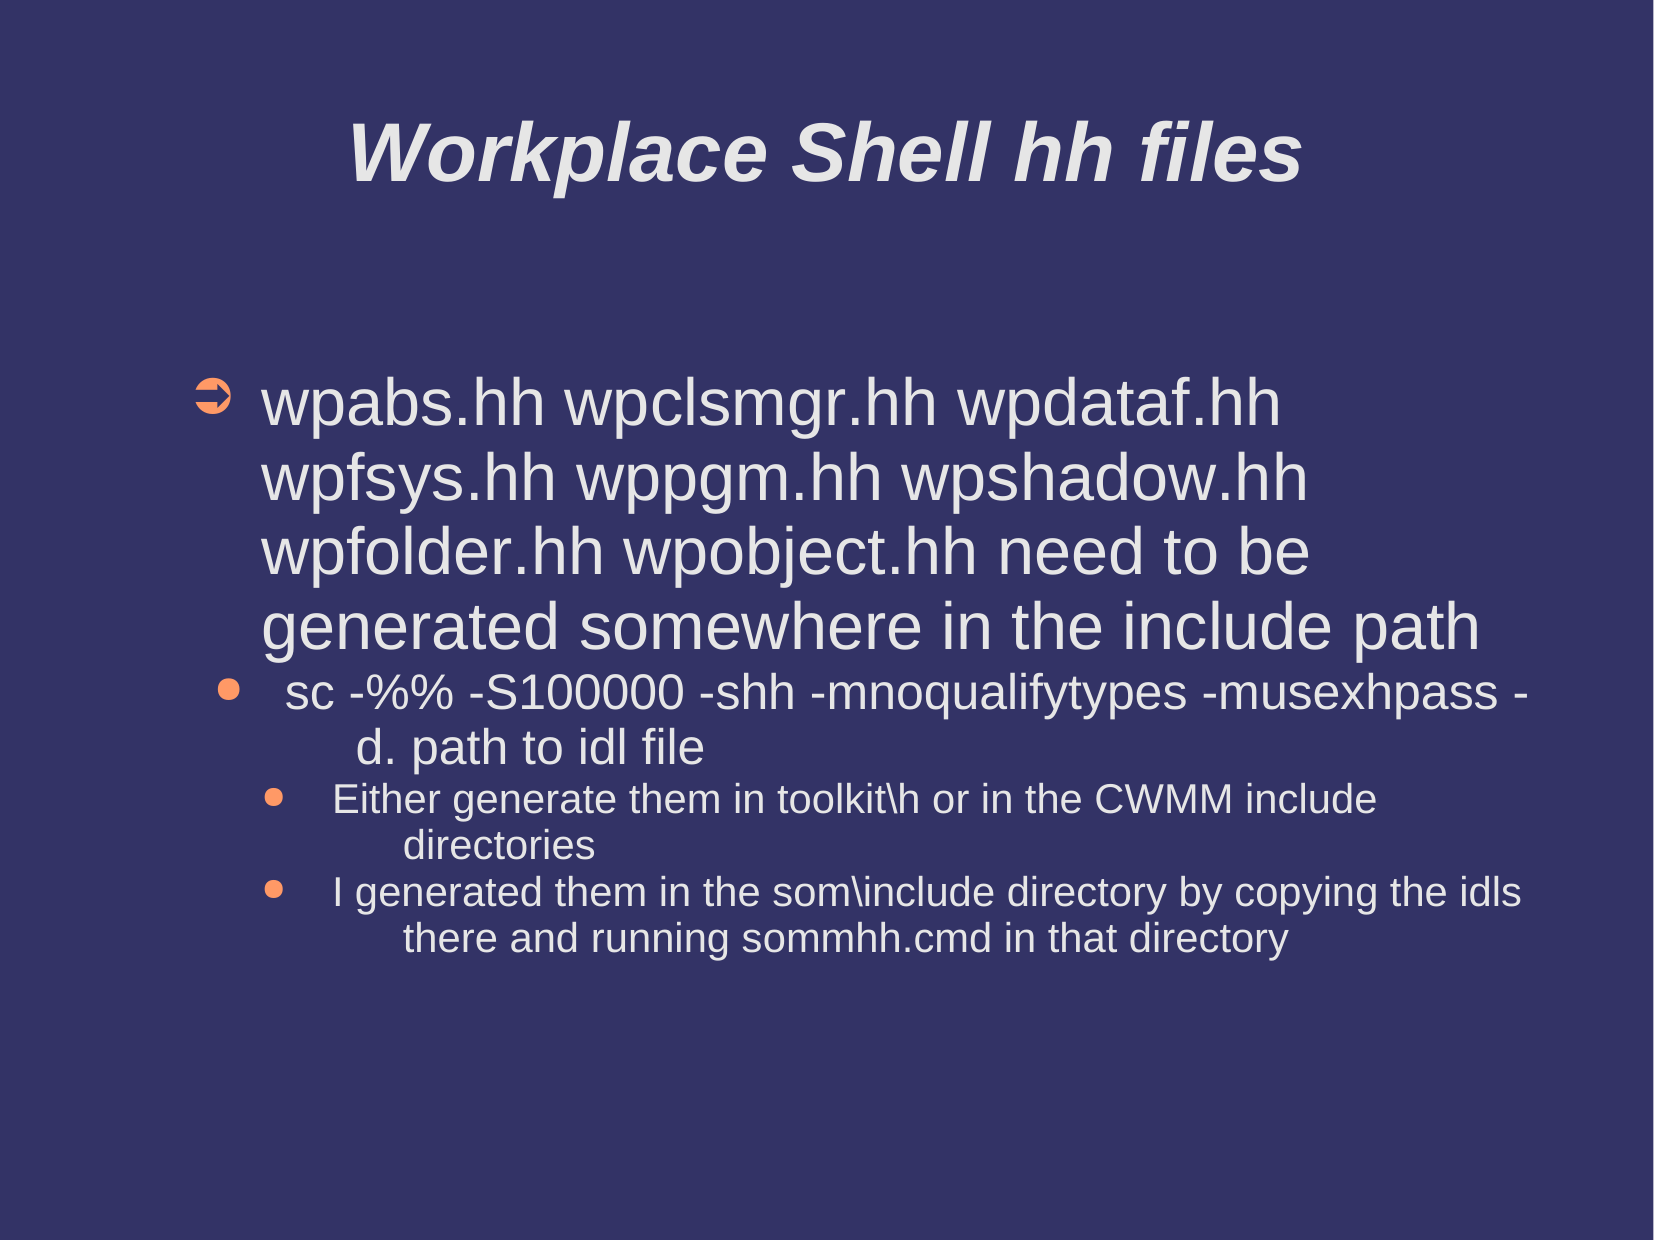

# Workplace Shell hh files
wpabs.hh wpclsmgr.hh wpdataf.hh wpfsys.hh wppgm.hh wpshadow.hh wpfolder.hh wpobject.hh need to be generated somewhere in the include path
sc -%% -S100000 -shh -mnoqualifytypes -musexhpass -d. path to idl file
Either generate them in toolkit\h or in the CWMM include directories
I generated them in the som\include directory by copying the idls there and running sommhh.cmd in that directory